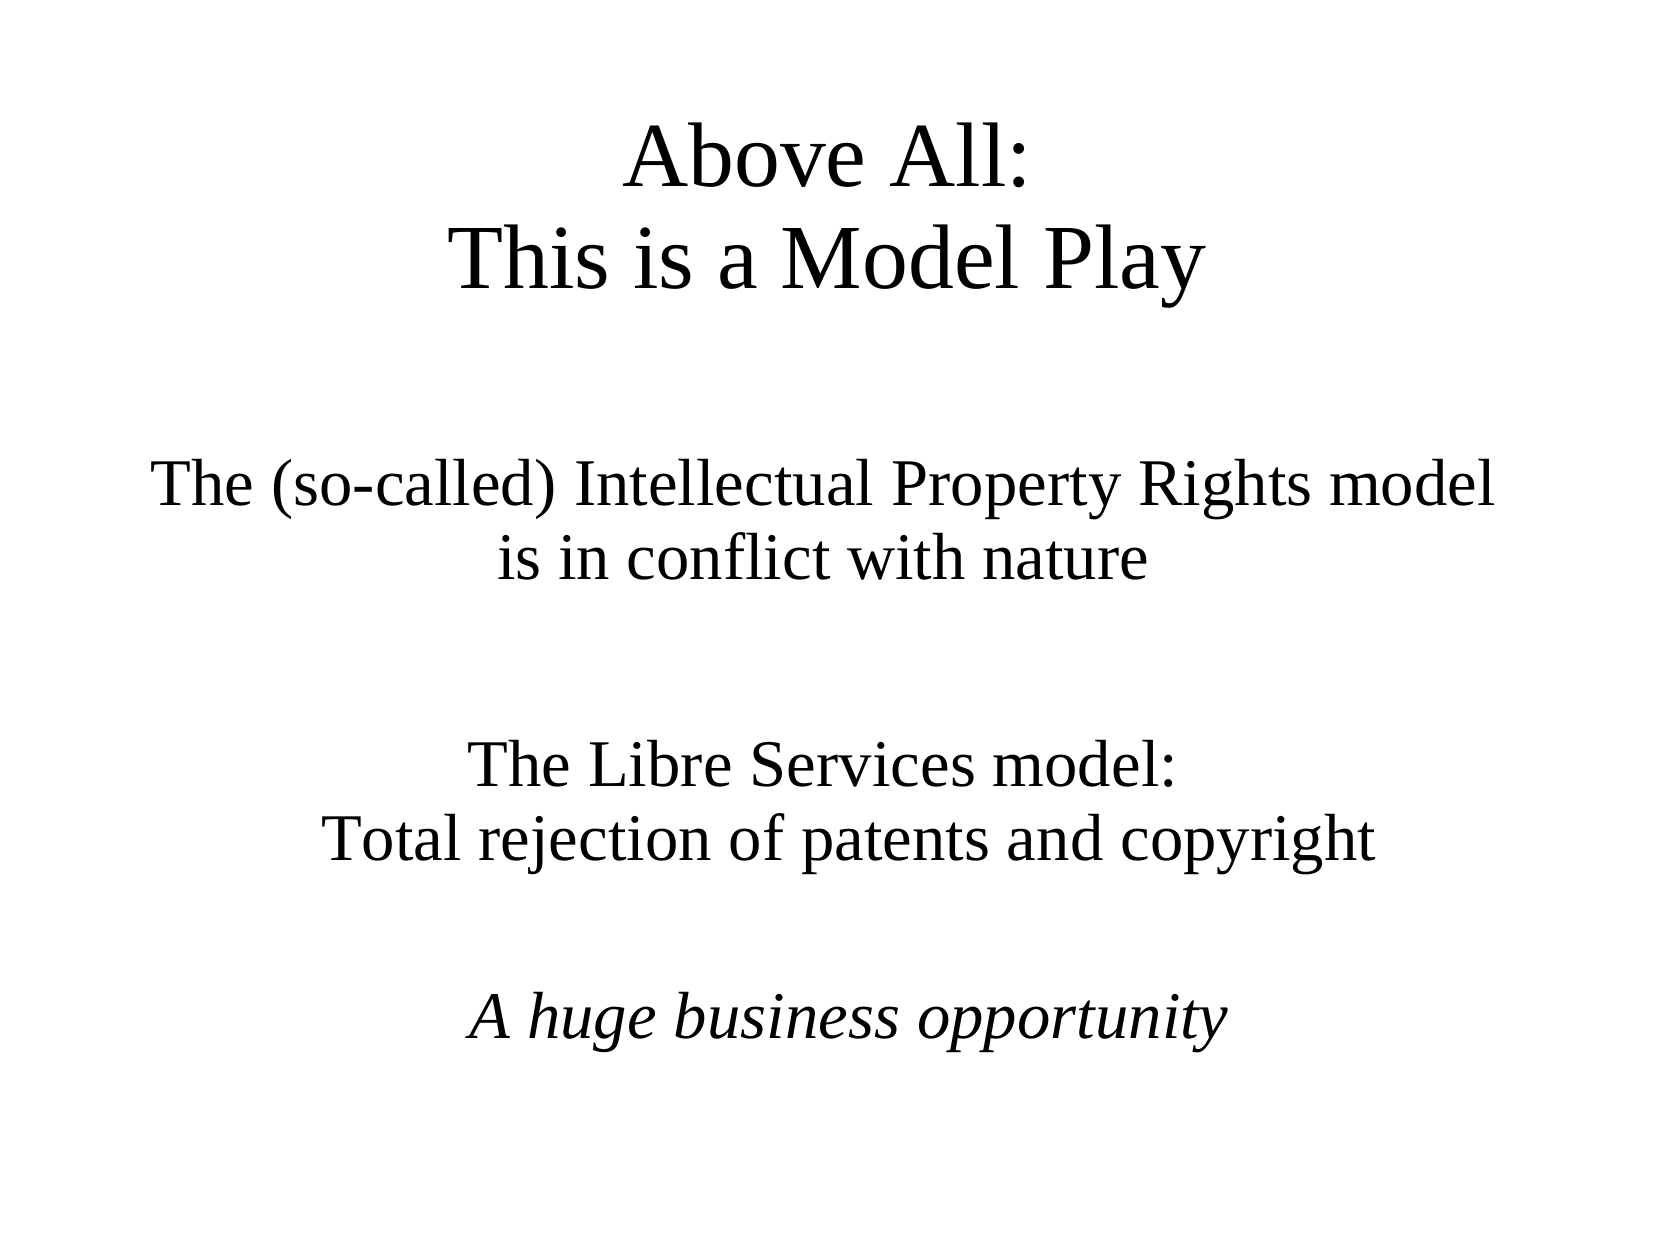

# Above All: This is a Model Play
The (so-called) Intellectual Property Rights model
is in conflict with nature
The Libre Services model:
Total rejection of patents and copyright
A huge business opportunity